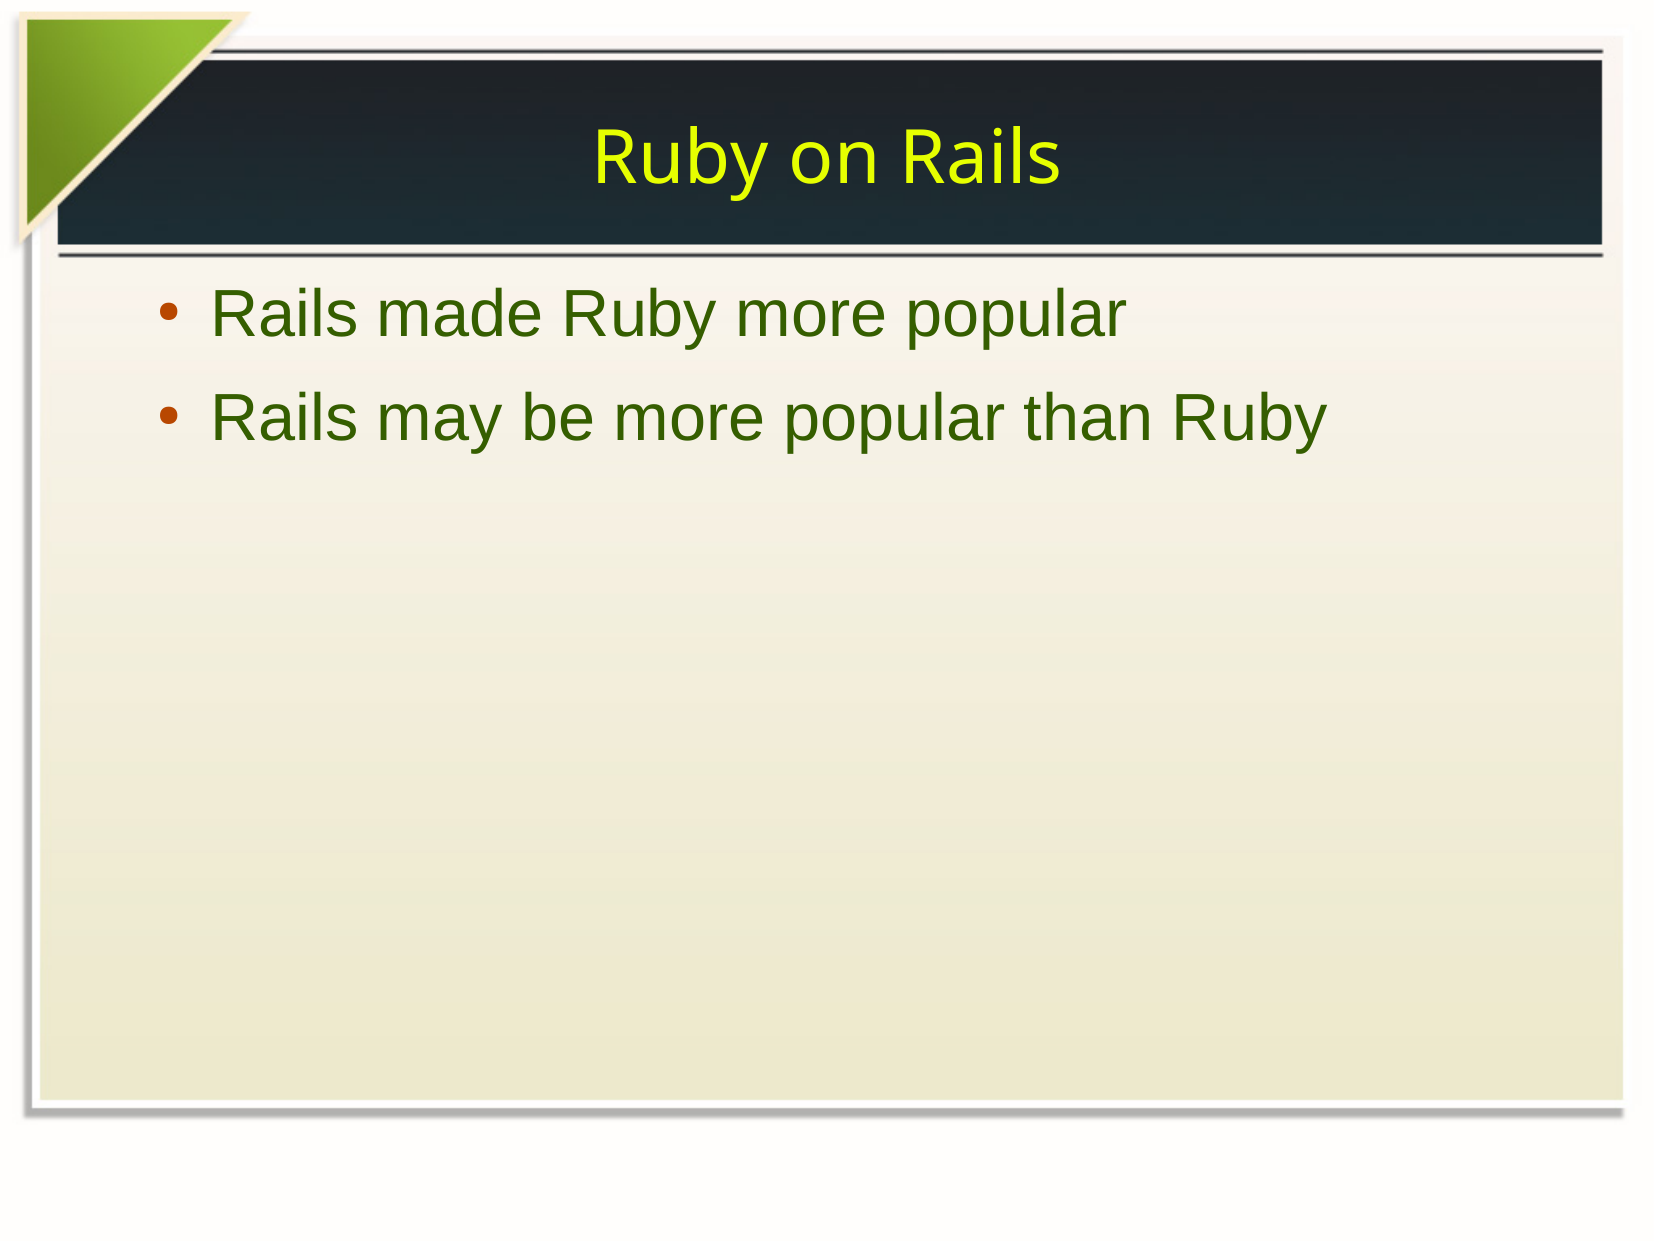

# Ruby on Rails
Rails made Ruby more popular
Rails may be more popular than Ruby